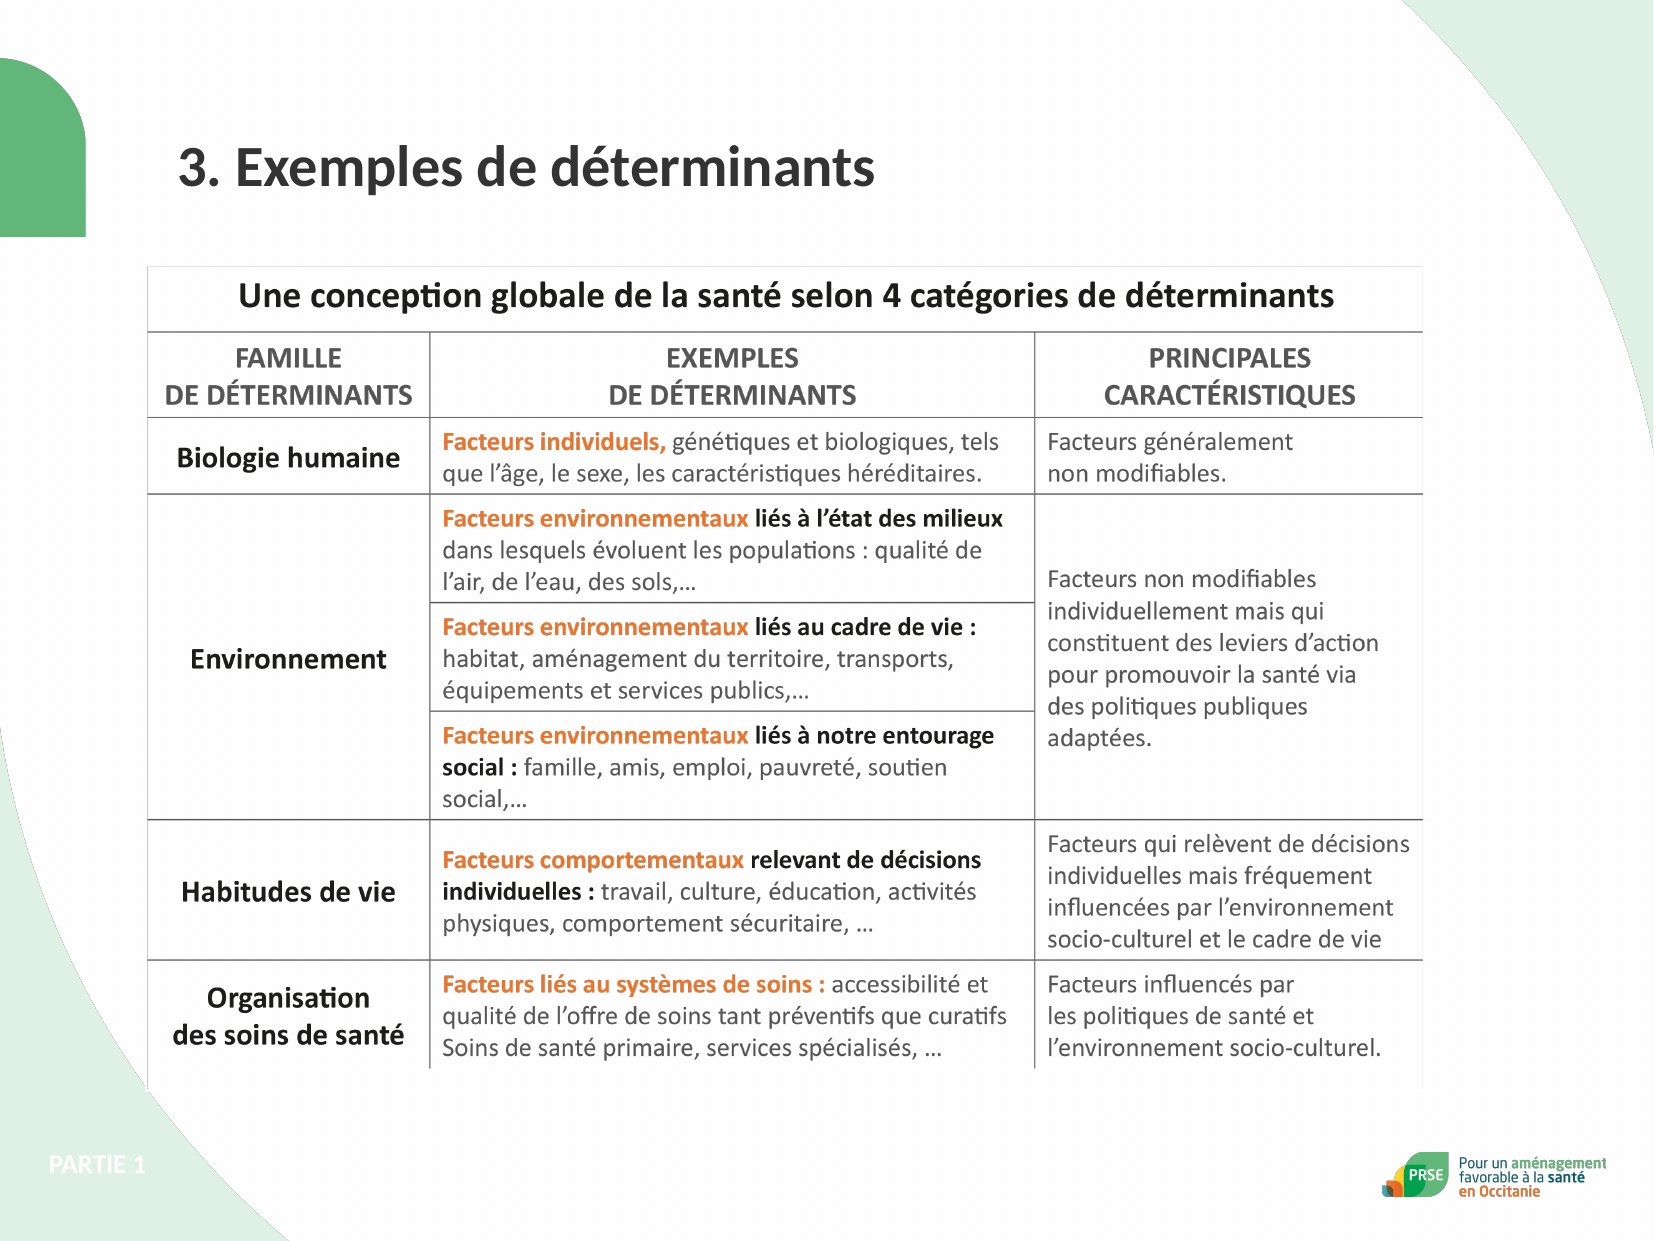

# 3. Exemples de déterminants
PARTIE 1